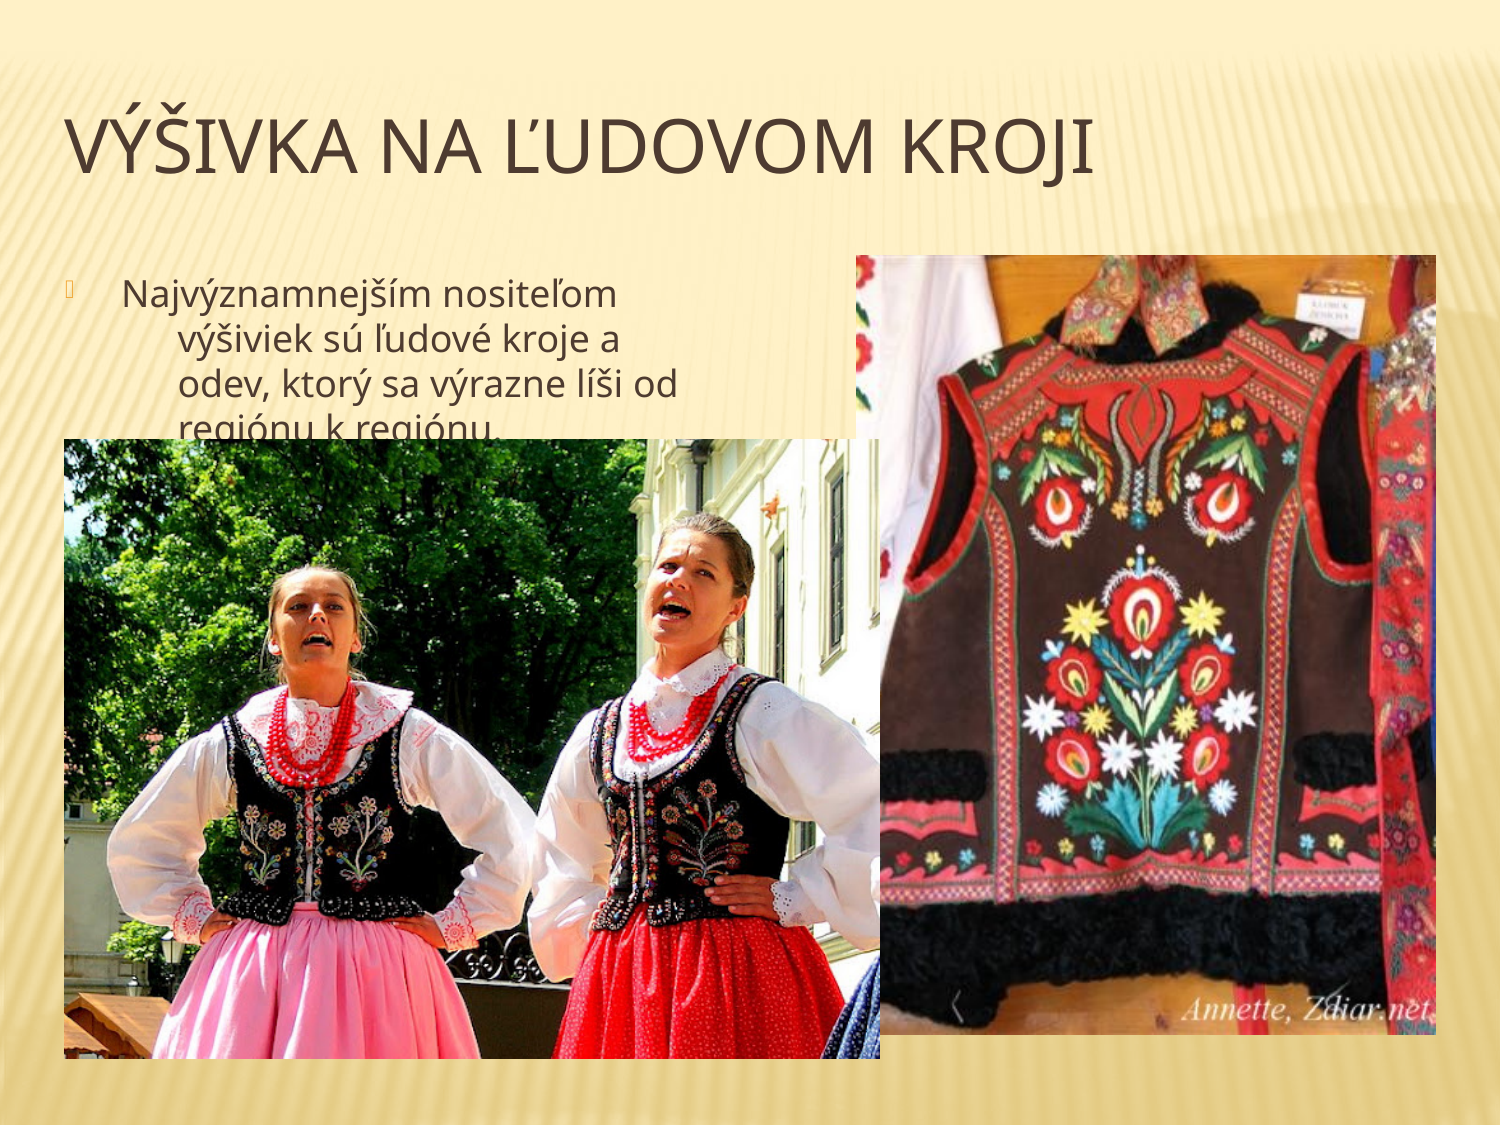

# Výšivka na Ľudovom kroji
Najvýznamnejším nositeľom výšiviek sú ľudové kroje a odev, ktorý sa výrazne líši od regiónu k regiónu.